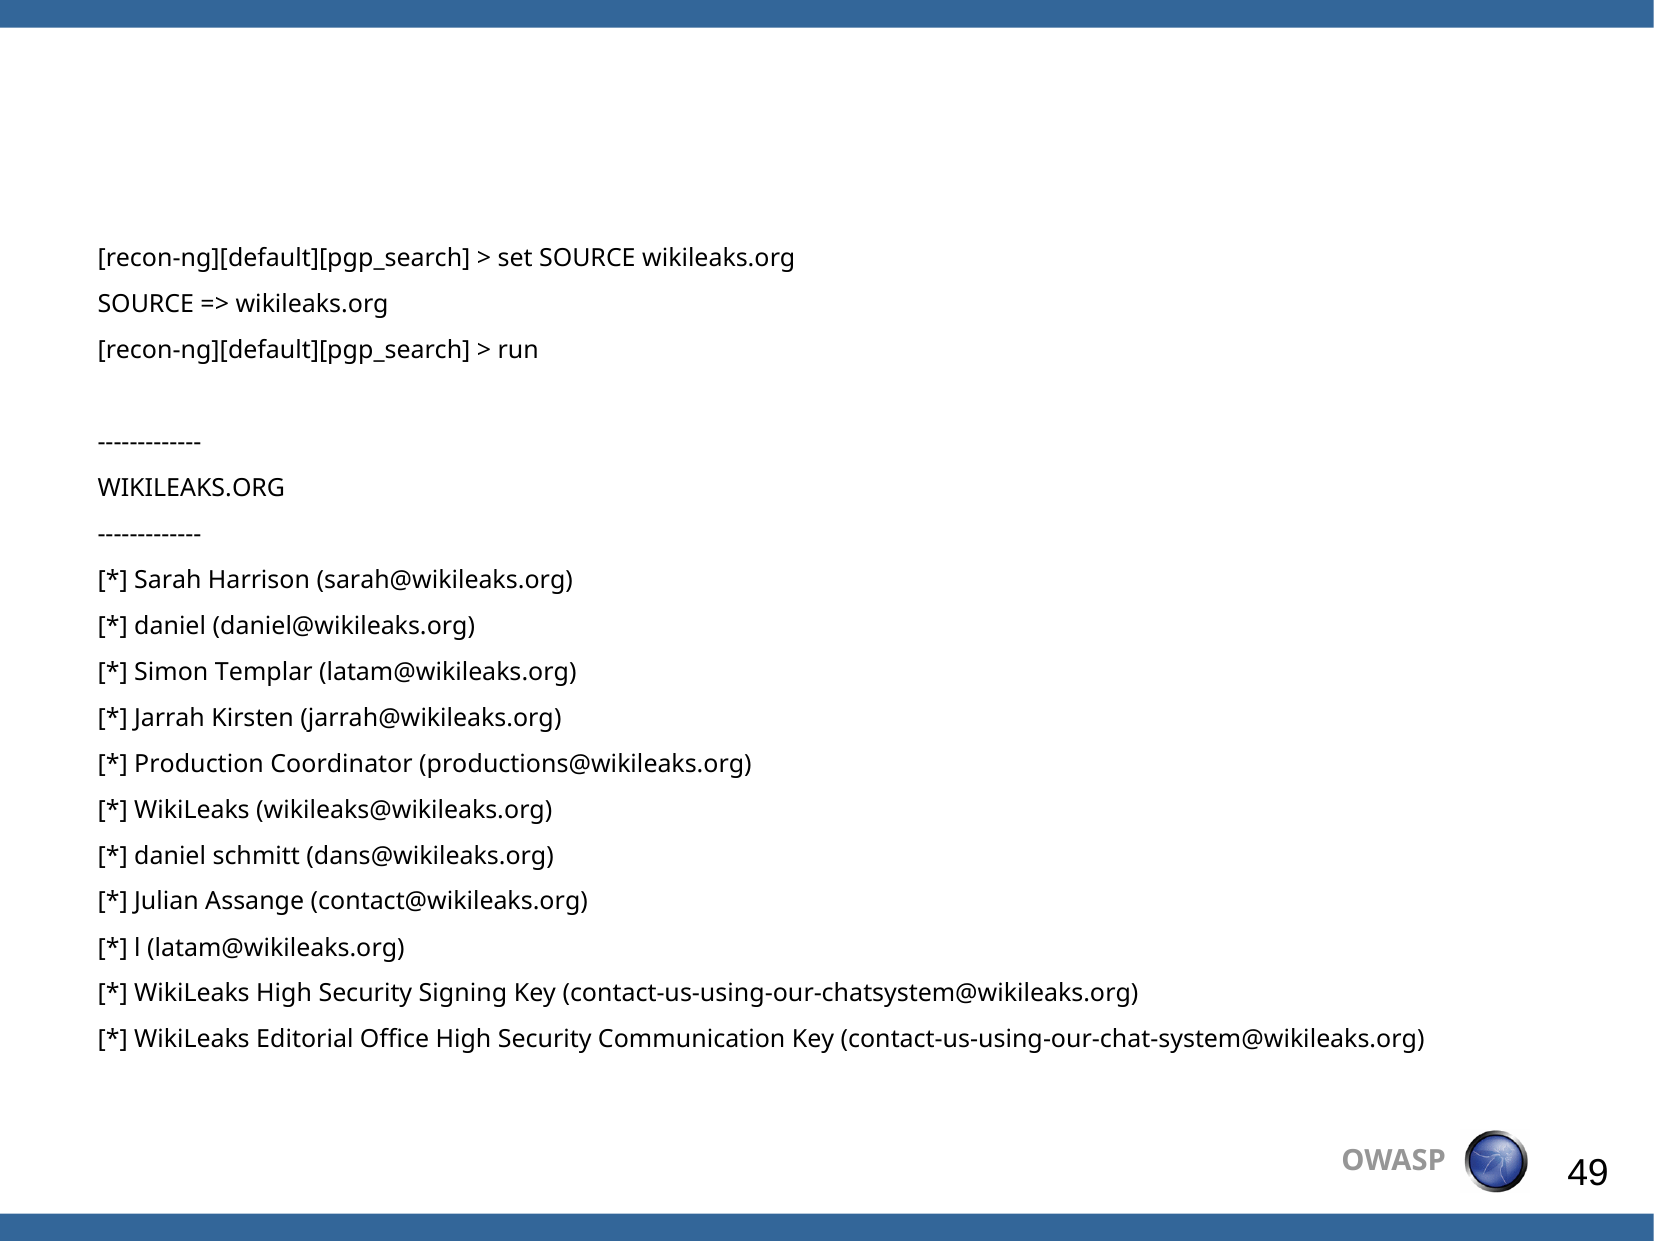

# [recon-ng][default][pgp_search] > set SOURCE wikileaks.org
SOURCE => wikileaks.org
[recon-ng][default][pgp_search] > run
-------------
WIKILEAKS.ORG
-------------
[*] Sarah Harrison (sarah@wikileaks.org)
[*] daniel (daniel@wikileaks.org)
[*] Simon Templar (latam@wikileaks.org)
[*] Jarrah Kirsten (jarrah@wikileaks.org)
[*] Production Coordinator (productions@wikileaks.org)
[*] WikiLeaks (wikileaks@wikileaks.org)
[*] daniel schmitt (dans@wikileaks.org)
[*] Julian Assange (contact@wikileaks.org)
[*] l (latam@wikileaks.org)
[*] WikiLeaks High Security Signing Key (contact-us-using-our-chatsystem@wikileaks.org)
[*] WikiLeaks Editorial Office High Security Communication Key (contact-us-using-our-chat-system@wikileaks.org)
49